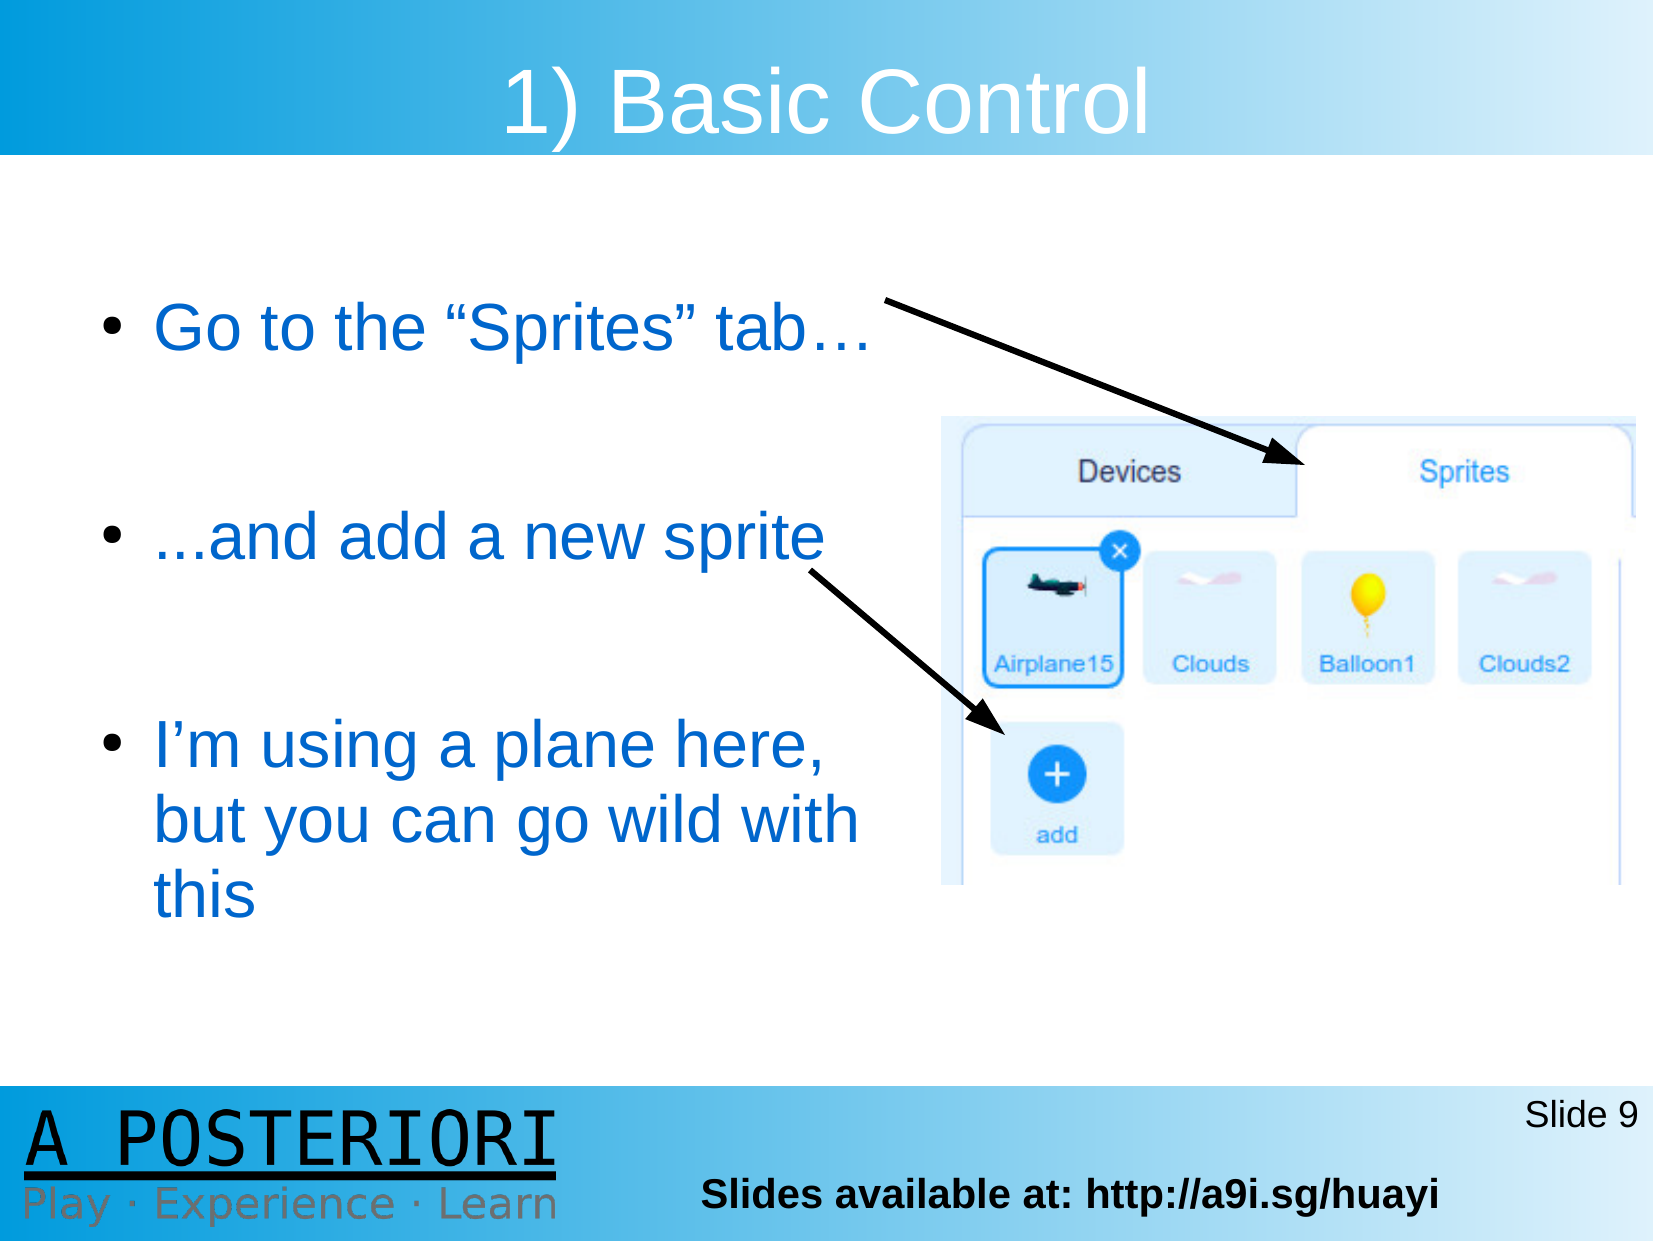

# 1) Basic Control
Go to the “Sprites” tab…
...and add a new sprite
I’m using a plane here, but you can go wild with this